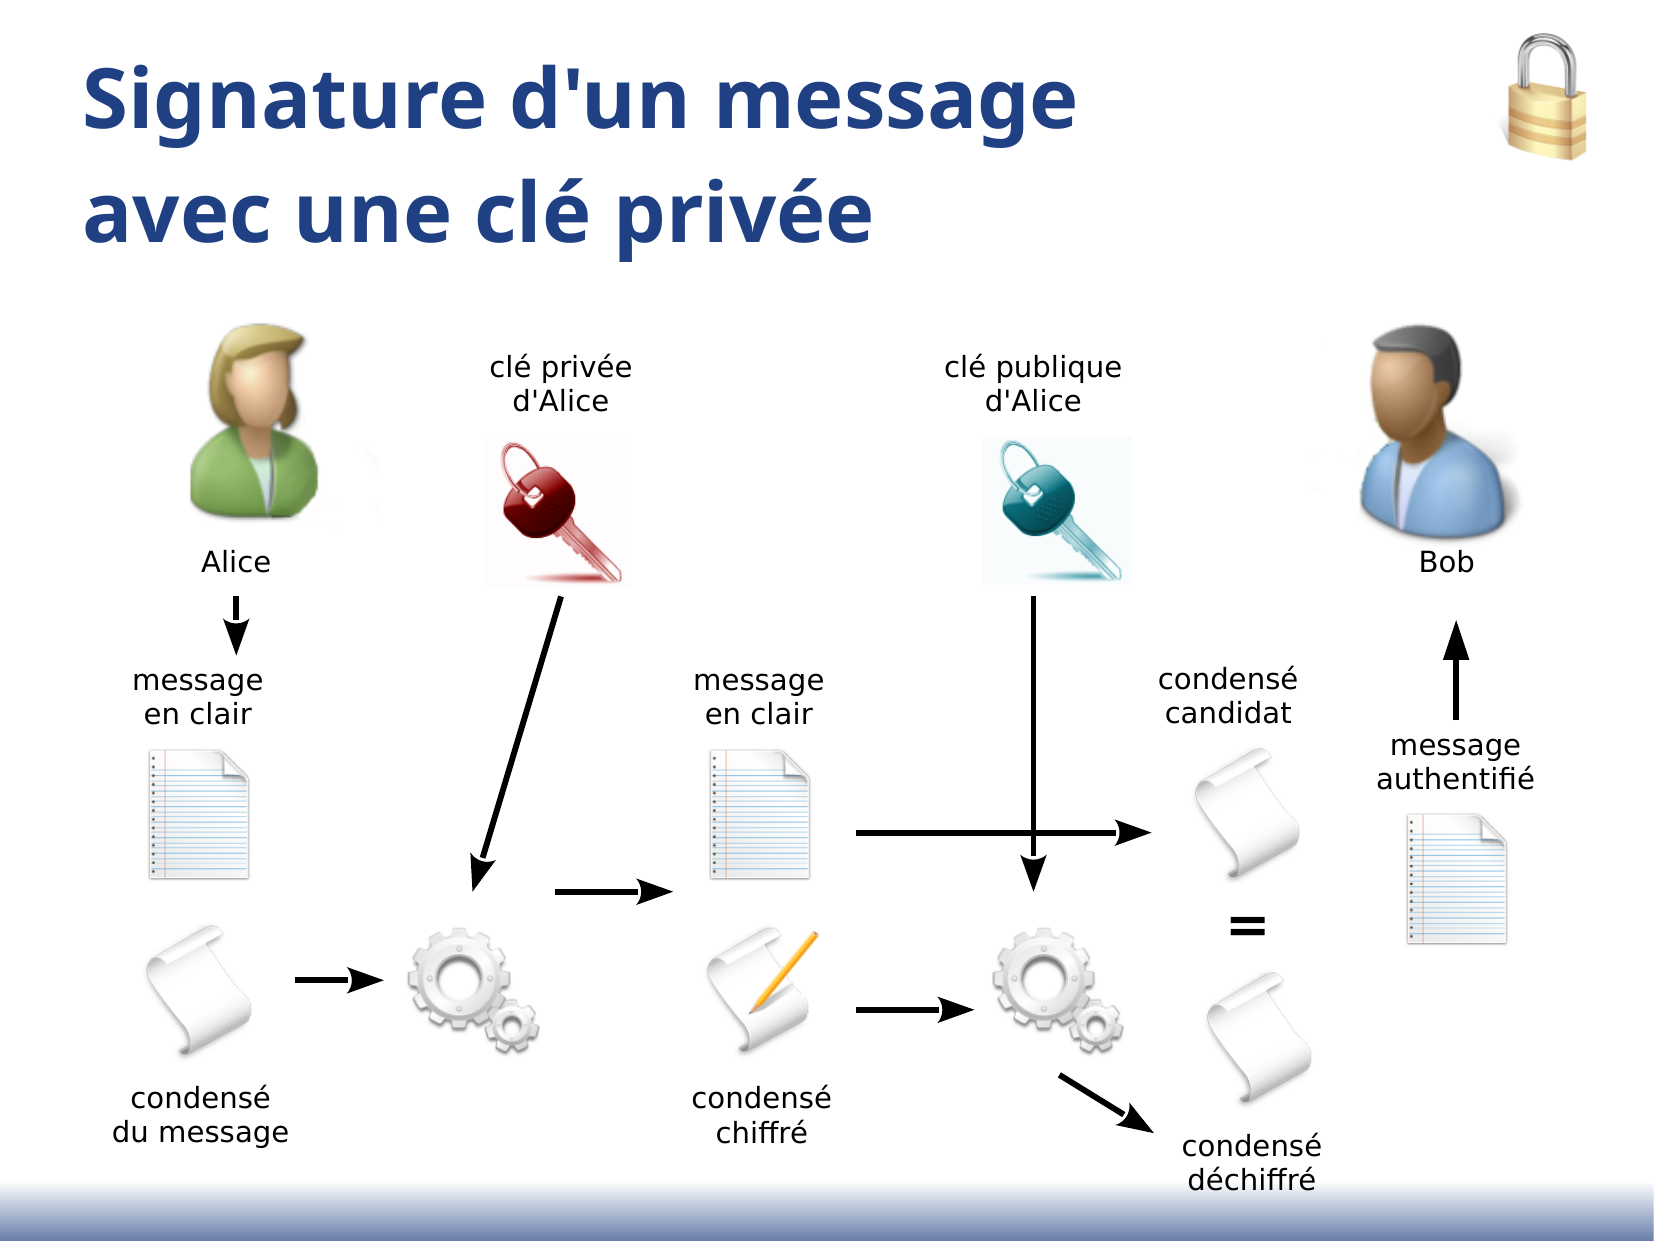

# Signature d'un message avec une clé privée
Alice
Bob
clé privée
d'Alice
clé publique
d'Alice
message en clair
message authentifié
condensé candidat
message en clair
=
condensé du message
condensé chiffré
condensé déchiffré